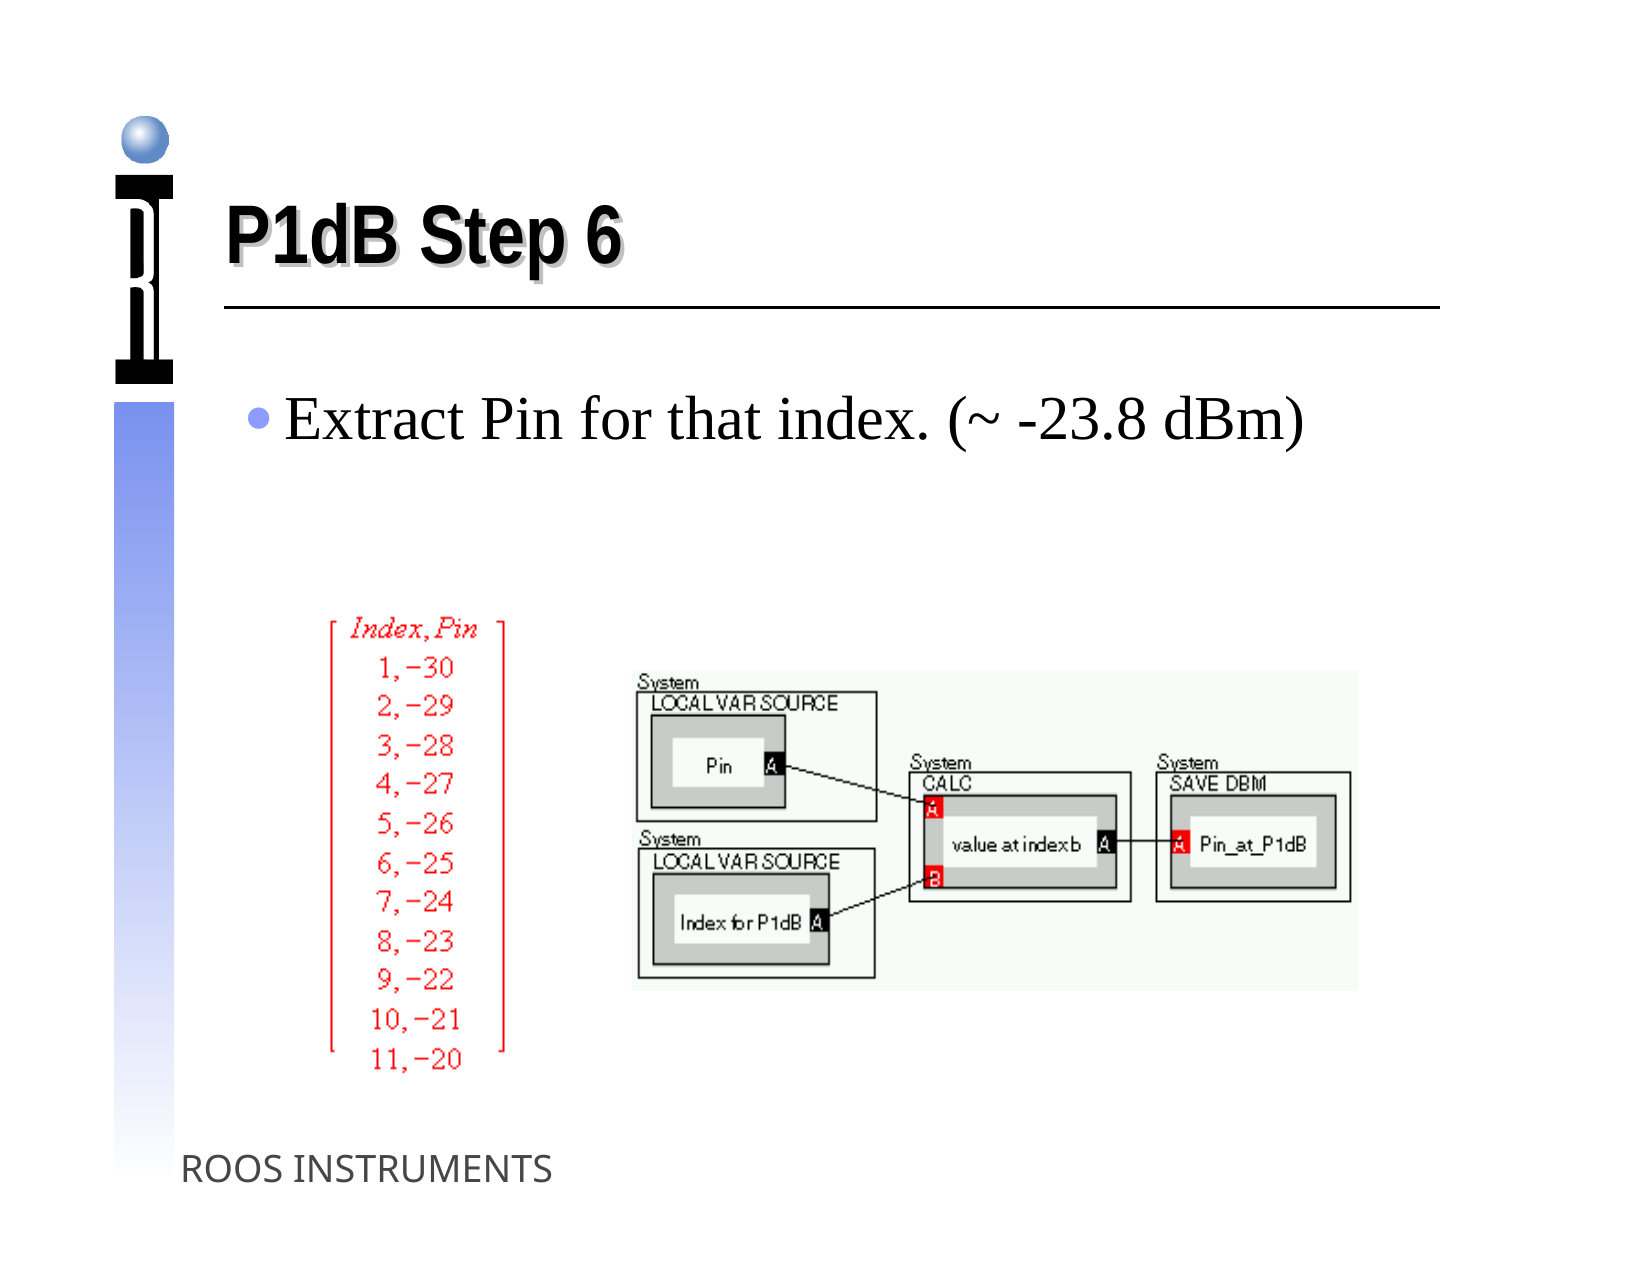

P1dB Step 6
Extract Pin for that index. (~ -23.8 dBm)